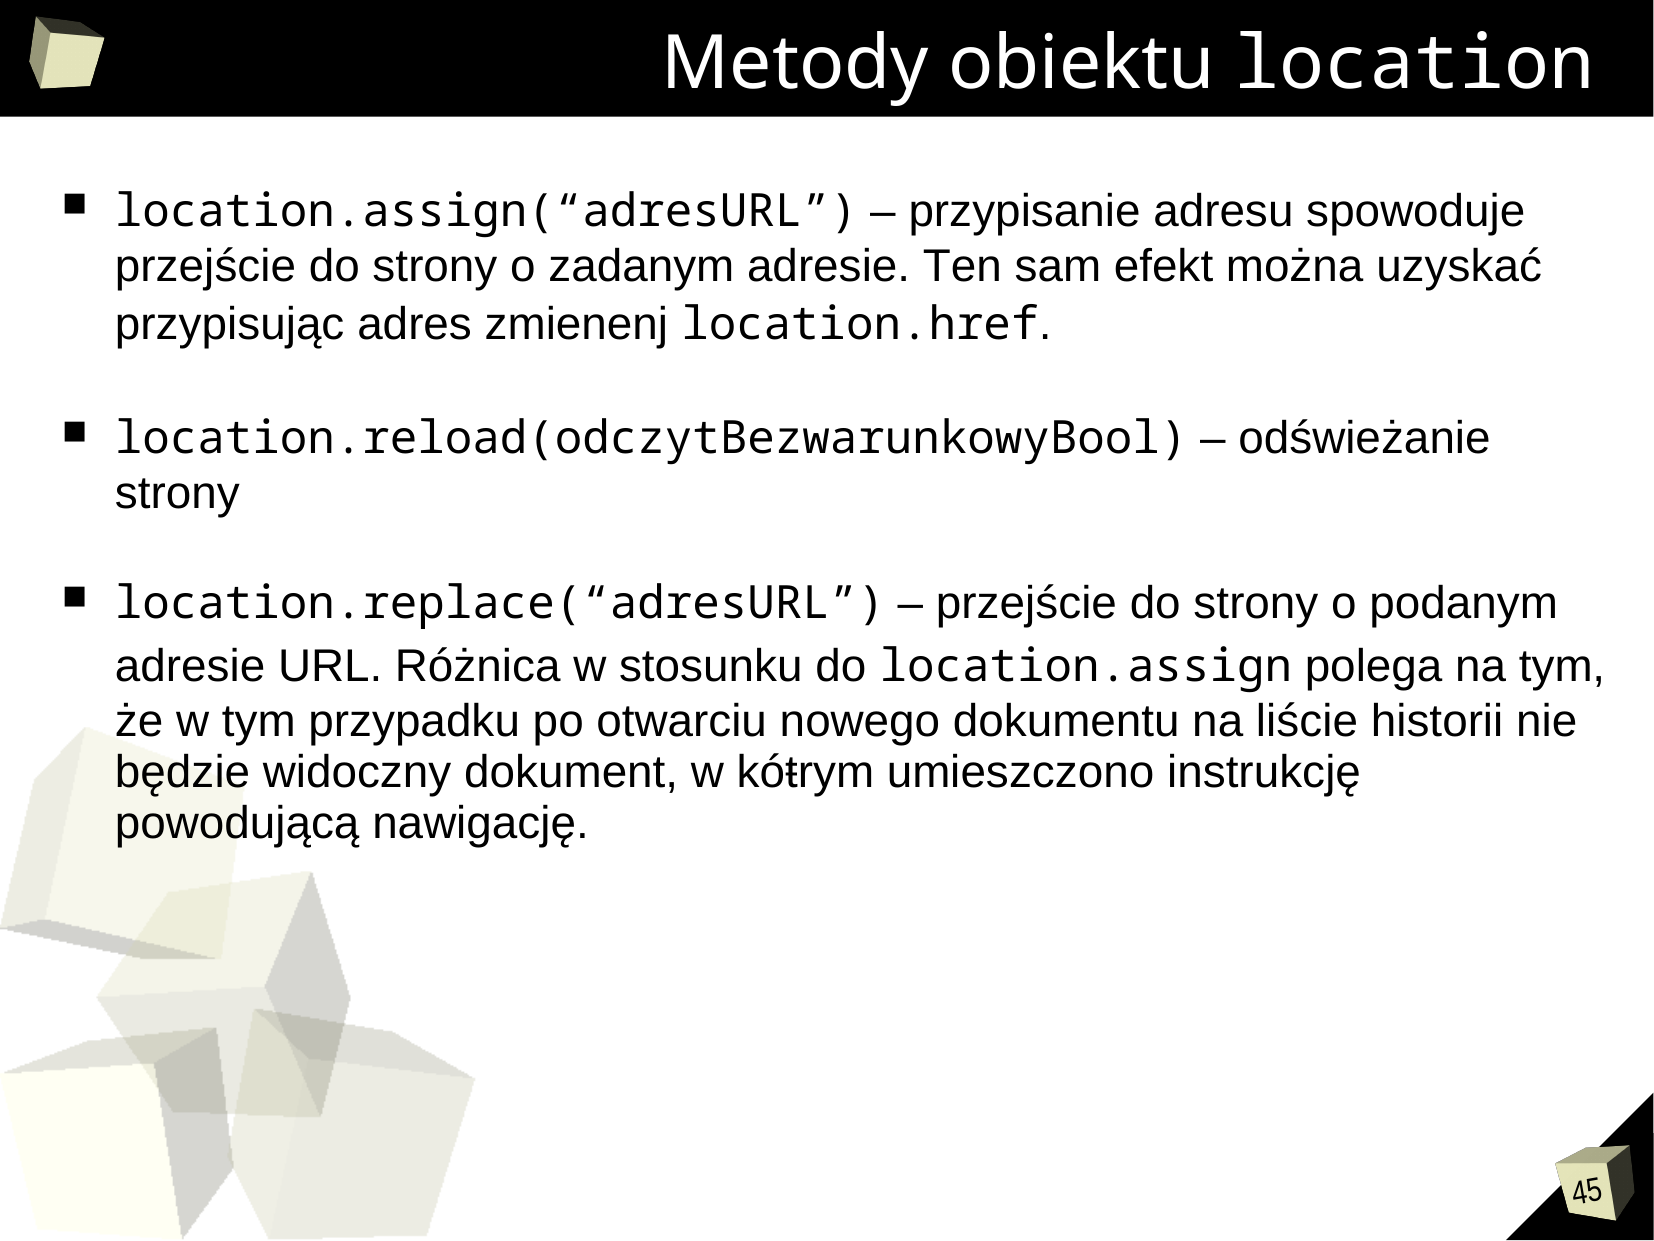

# Metody obiektu location
location.assign(“adresURL”) – przypisanie adresu spowoduje przejście do strony o zadanym adresie. Ten sam efekt można uzyskać przypisując adres zmienenj location.href.
location.reload(odczytBezwarunkowyBool) – odświeżanie strony
location.replace(“adresURL”) – przejście do strony o podanym adresie URL. Różnica w stosunku do location.assign polega na tym, że w tym przypadku po otwarciu nowego dokumentu na liście historii nie będzie widoczny dokument, w kóŧrym umieszczono instrukcję powodującą nawigację.